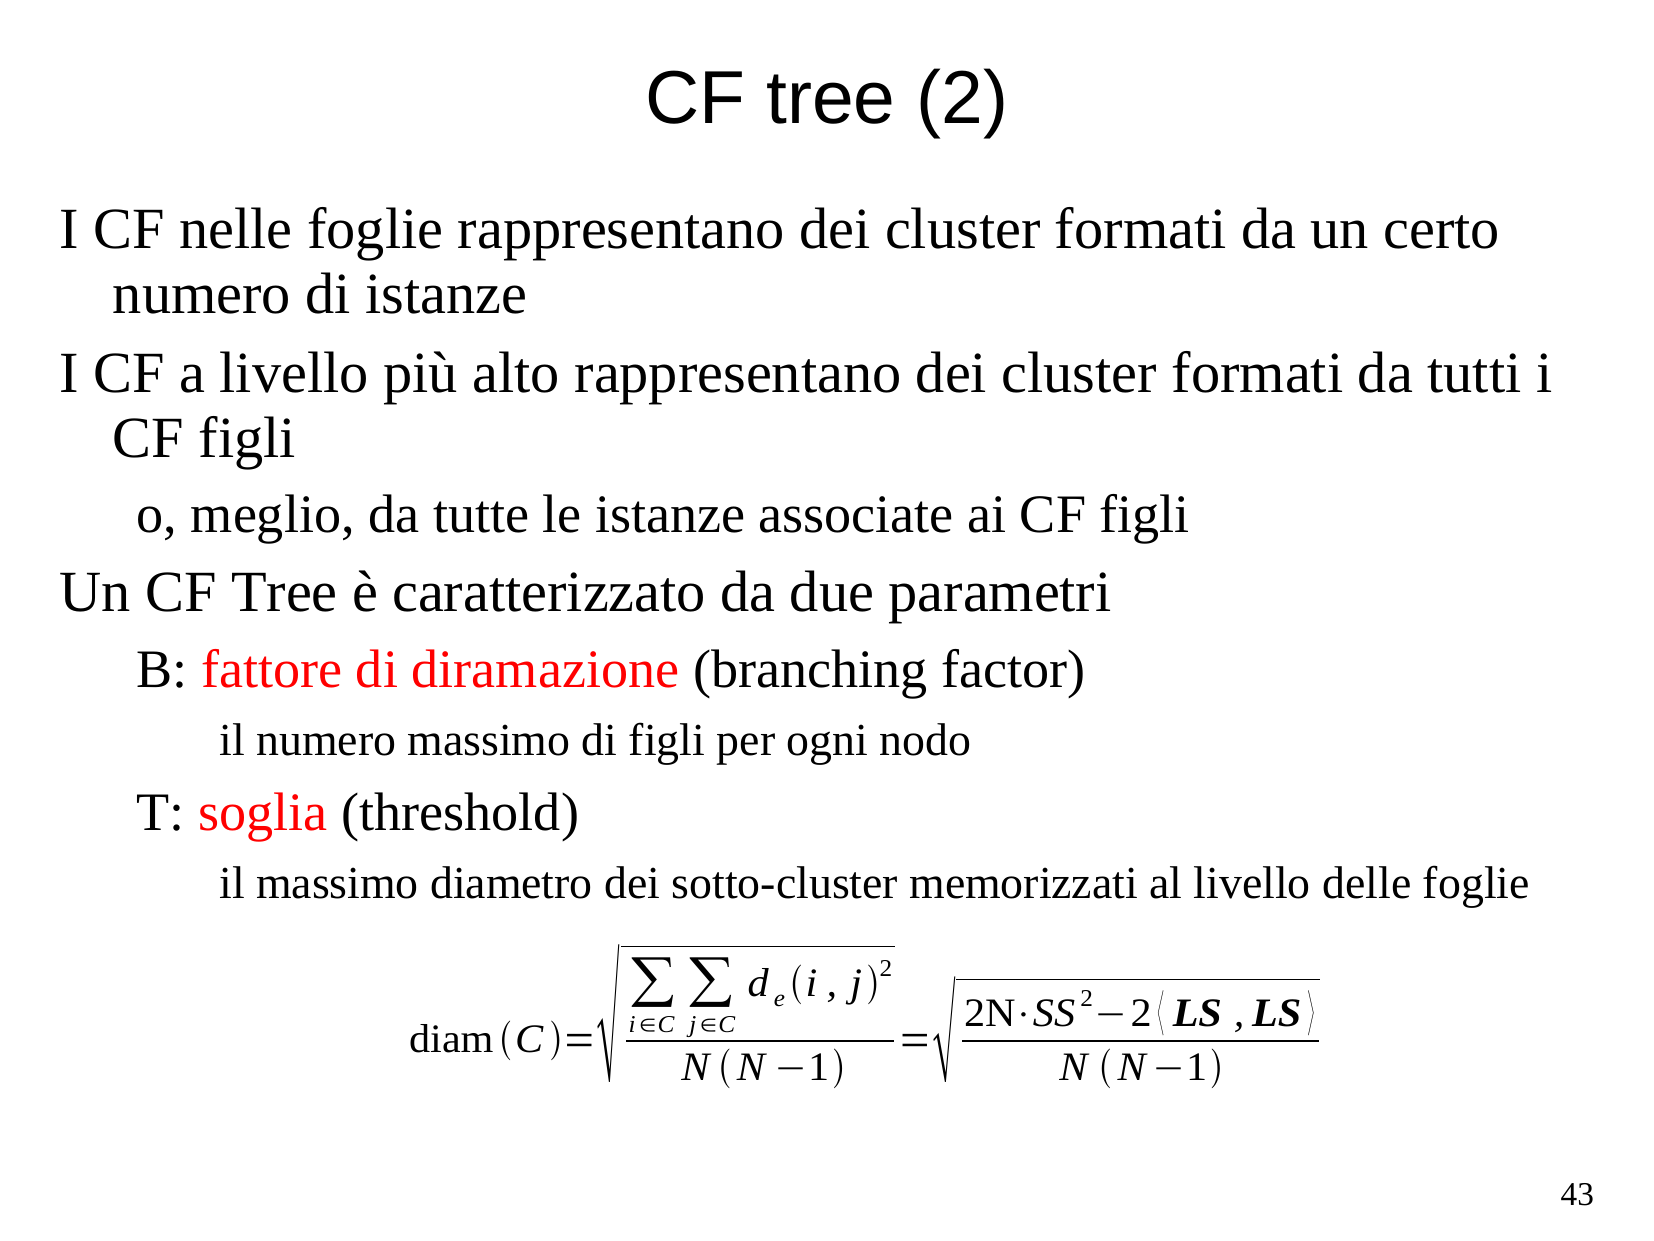

# CF tree (2)
I CF nelle foglie rappresentano dei cluster formati da un certo numero di istanze
I CF a livello più alto rappresentano dei cluster formati da tutti i CF figli
o, meglio, da tutte le istanze associate ai CF figli
Un CF Tree è caratterizzato da due parametri
B: fattore di diramazione (branching factor)
il numero massimo di figli per ogni nodo
T: soglia (threshold)
il massimo diametro dei sotto-cluster memorizzati al livello delle foglie